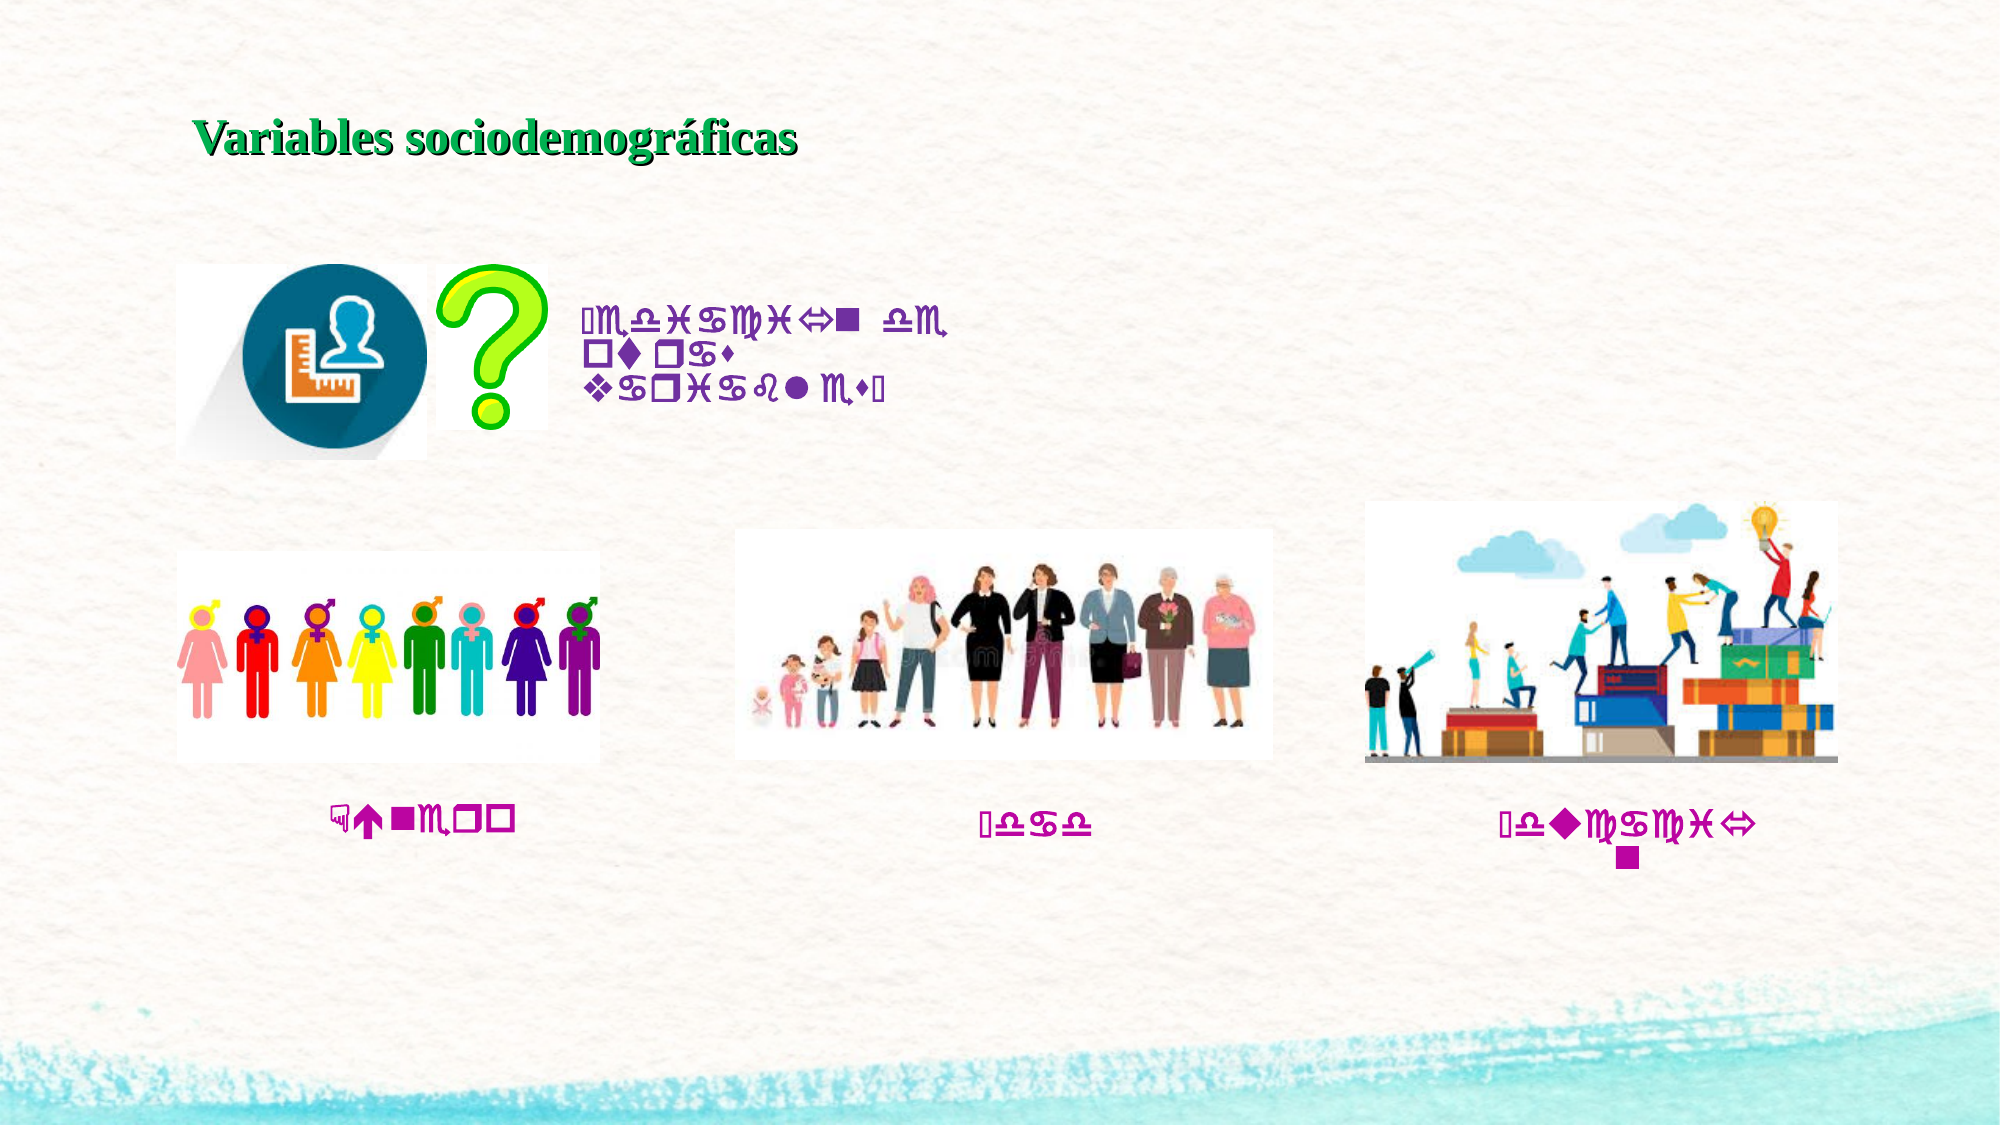

Variables sociodemográficas
Mediación de otras variables.
Género
Edad
Educación